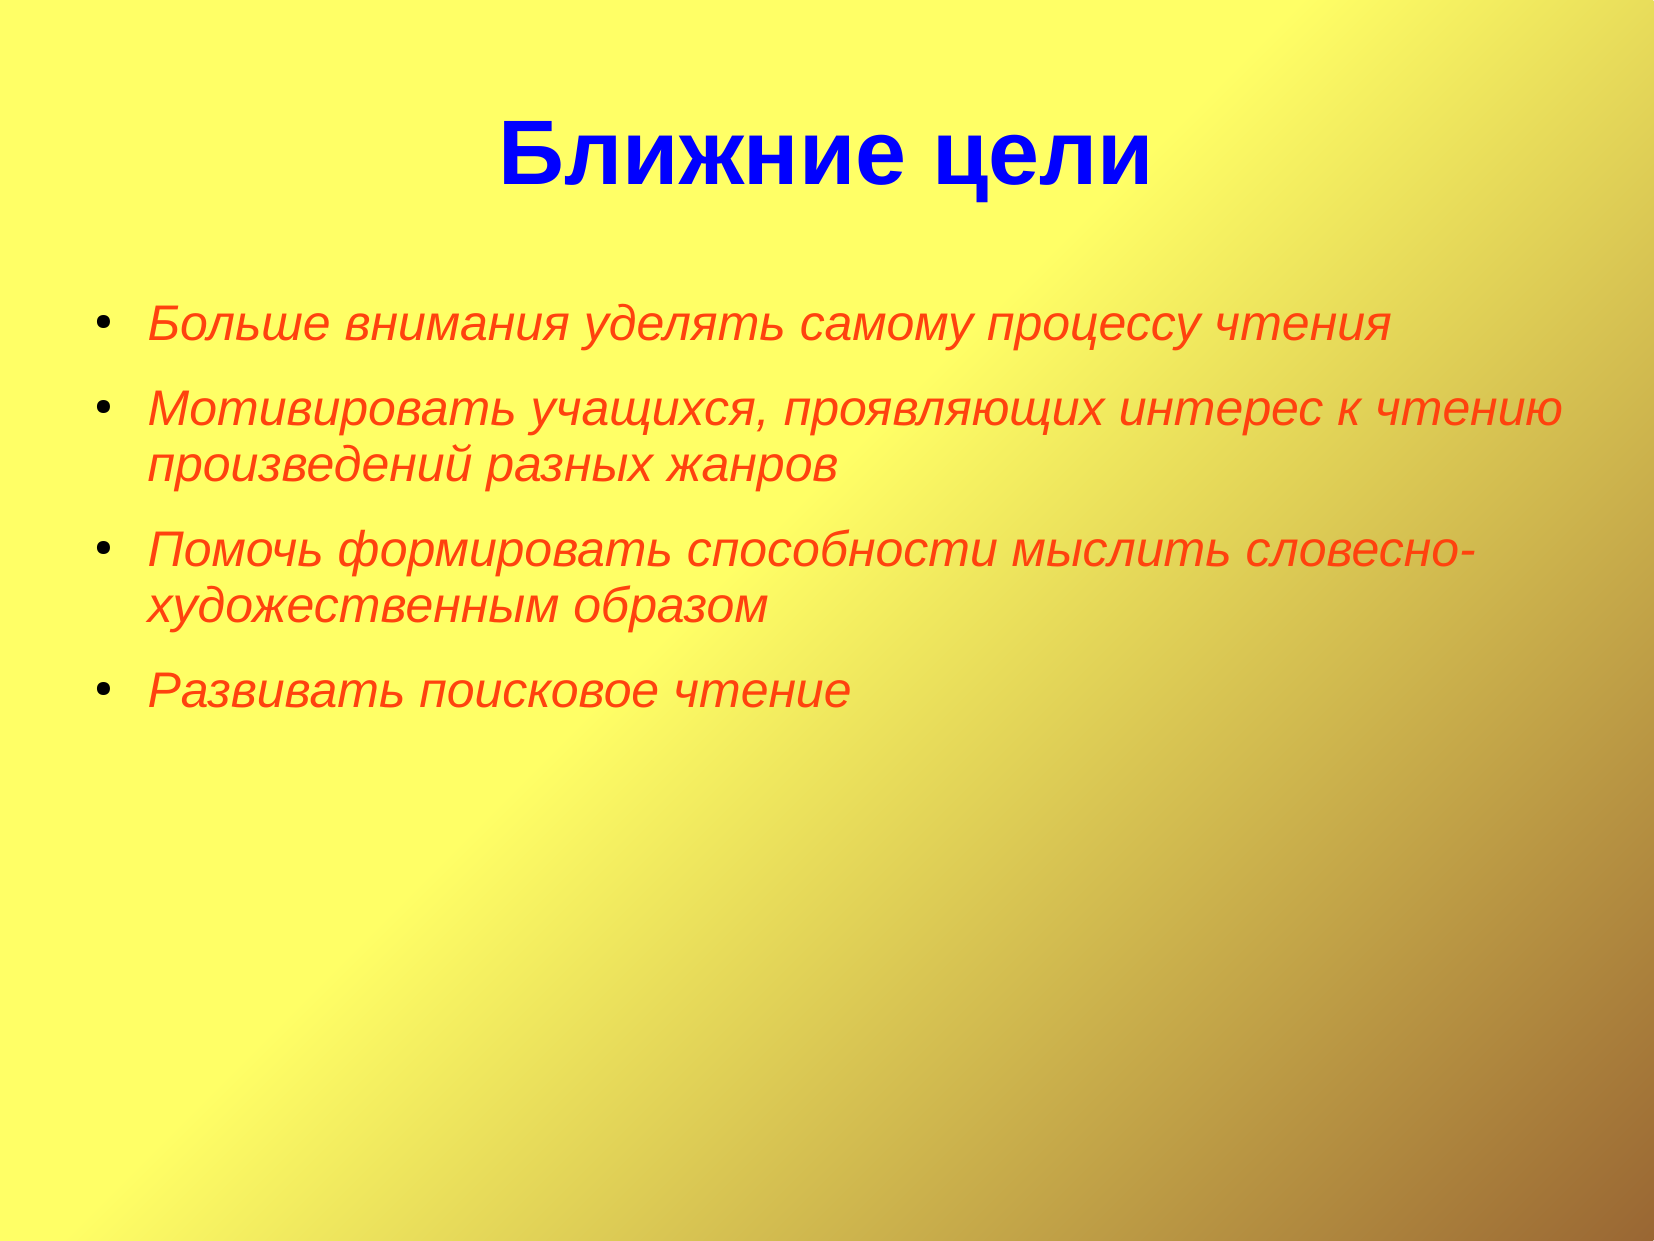

# Ближние цели
Больше внимания уделять самому процессу чтения
Мотивировать учащихся, проявляющих интерес к чтению произведений разных жанров
Помочь формировать способности мыслить словесно-художественным образом
Развивать поисковое чтение